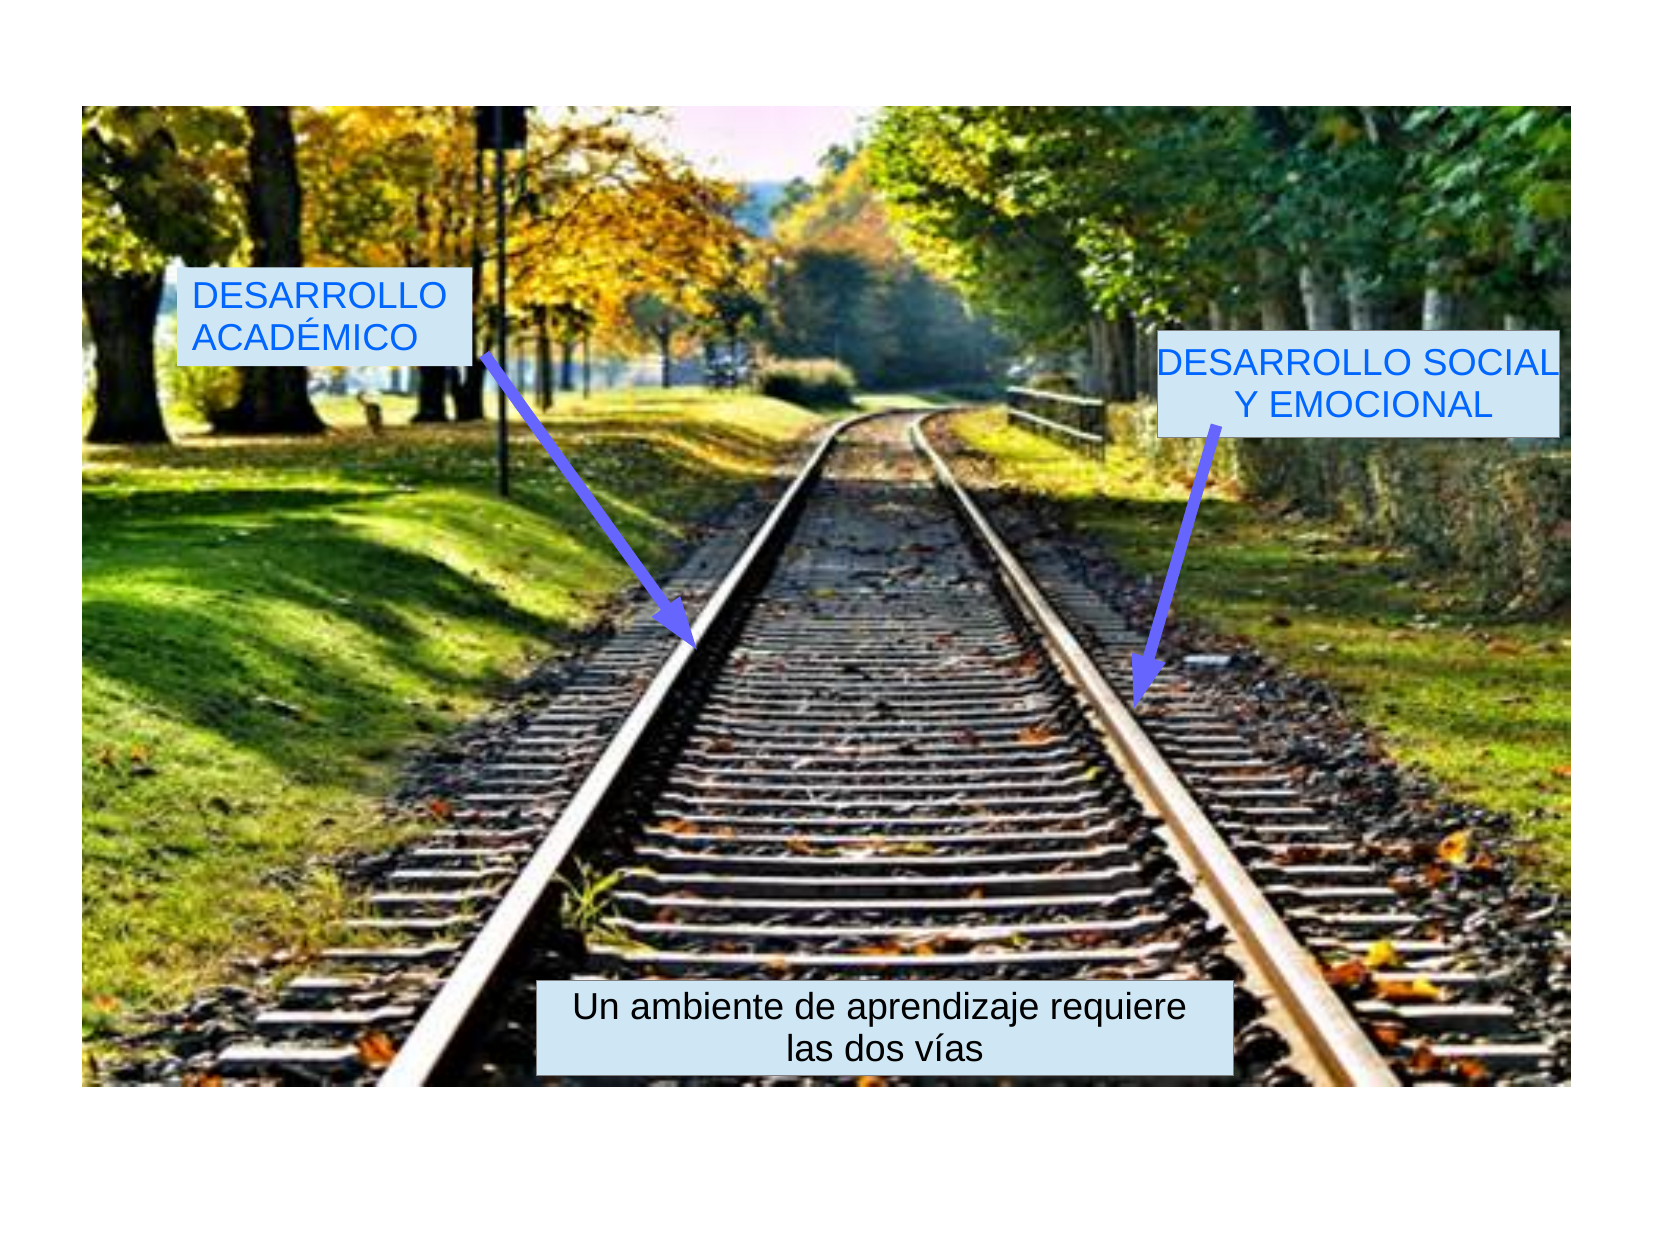

DESARROLLO ACADÉMICO
DESARROLLO SOCIAL
 Y EMOCIONAL
Un ambiente de aprendizaje requiere
las dos vías